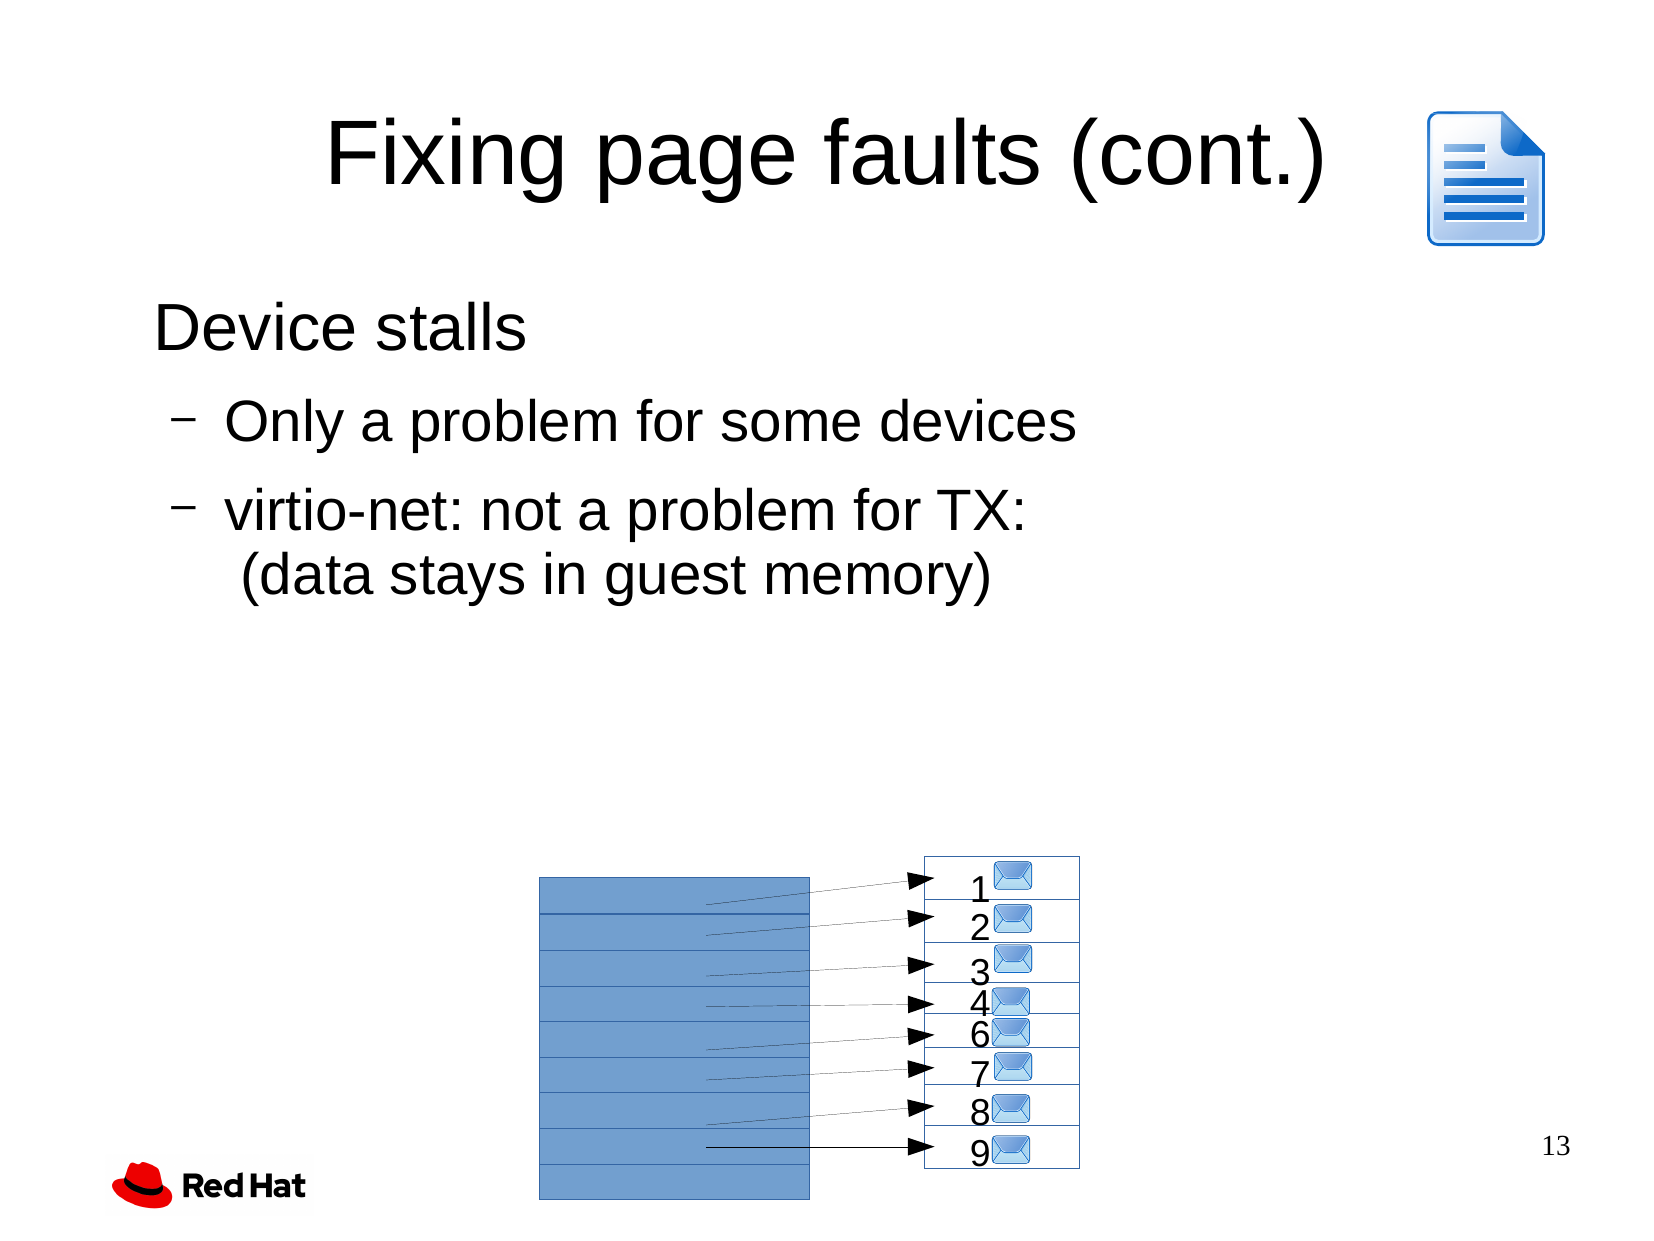

# Fixing page faults (cont.)
Device stalls
Only a problem for some devices
virtio-net: not a problem for TX:
 (data stays in guest memory)
1
2
3
4
6
7
8
9
13